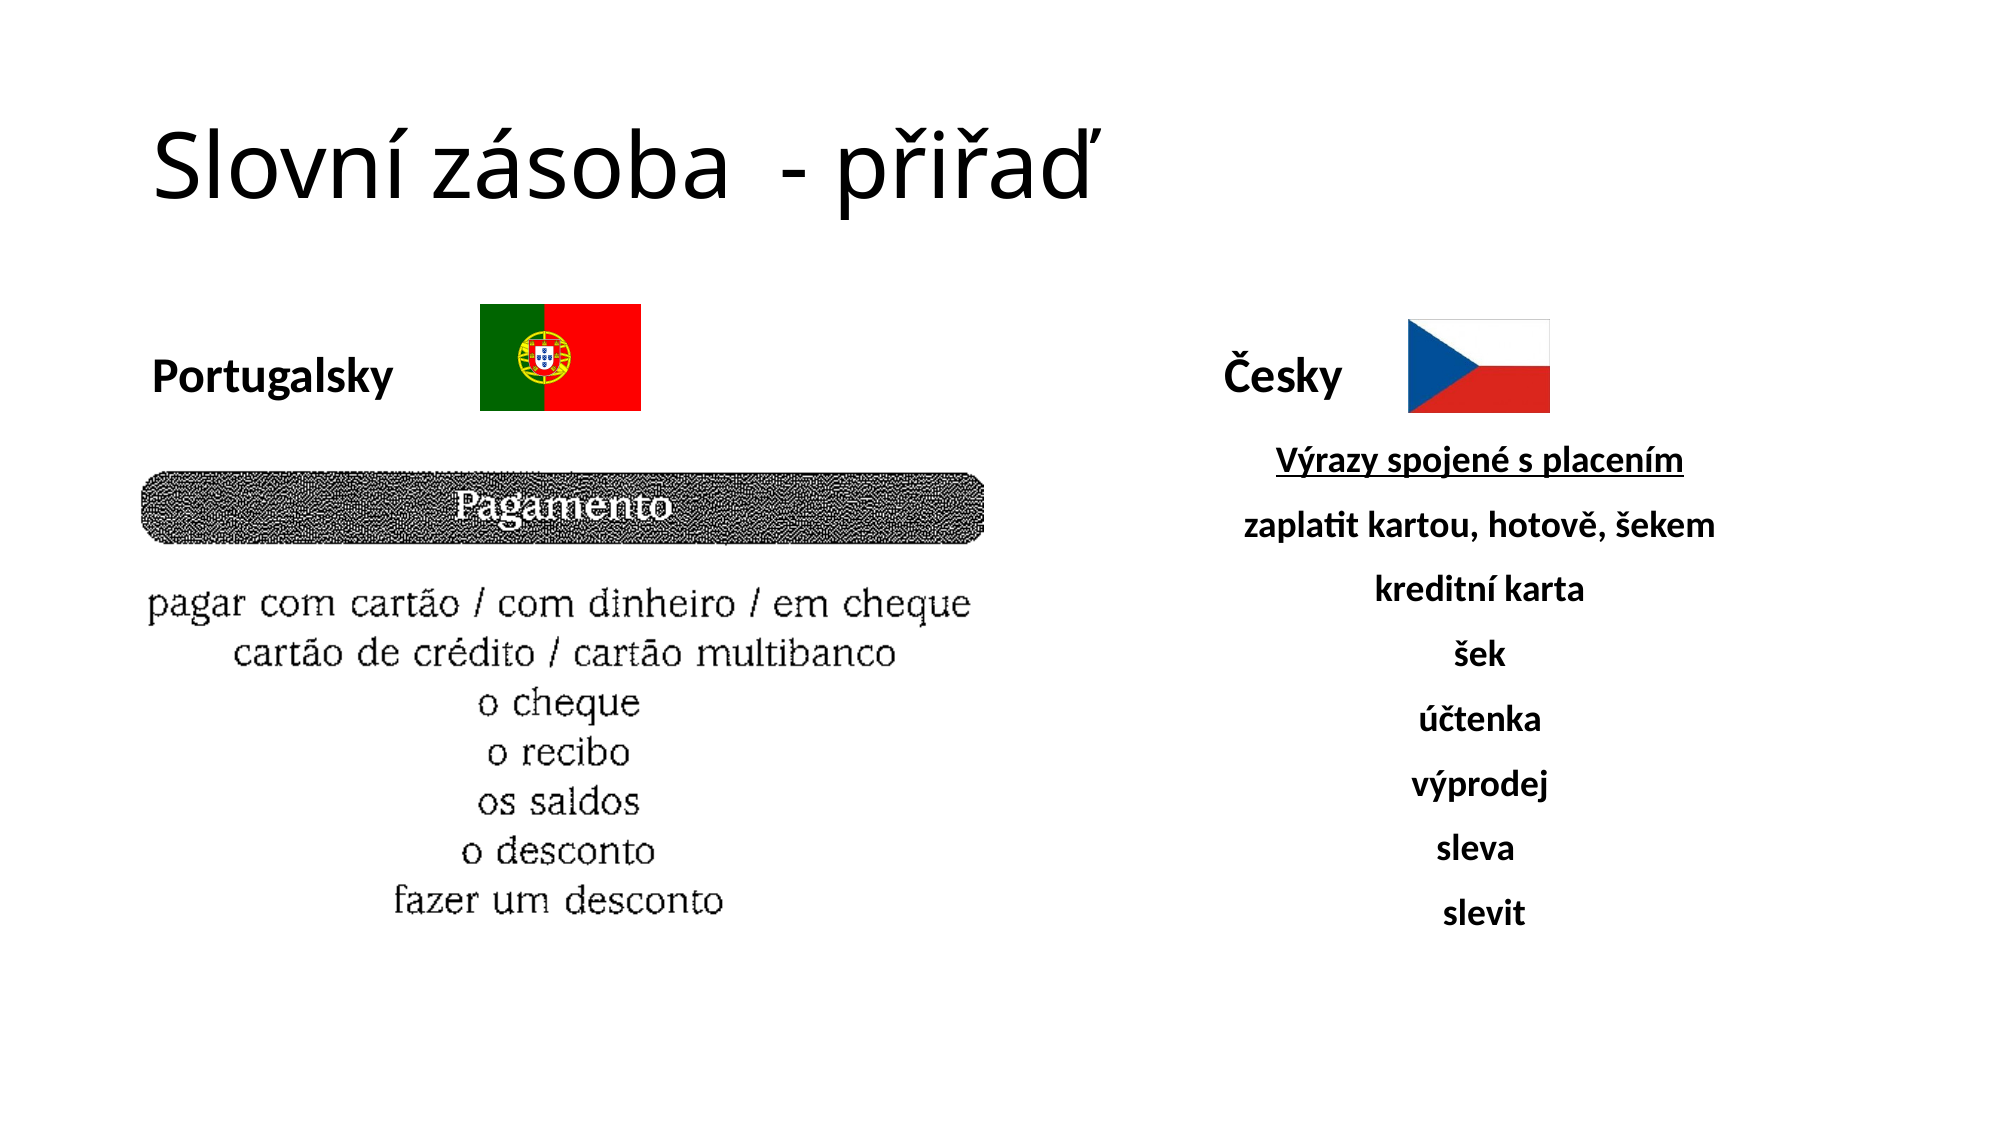

# Slovní zásoba - přiřaď
Portugalsky
Česky
Výrazy spojené s placením
zaplatit kartou, hotově, šekem
kreditní karta
šek
účtenka
výprodej
sleva
 slevit